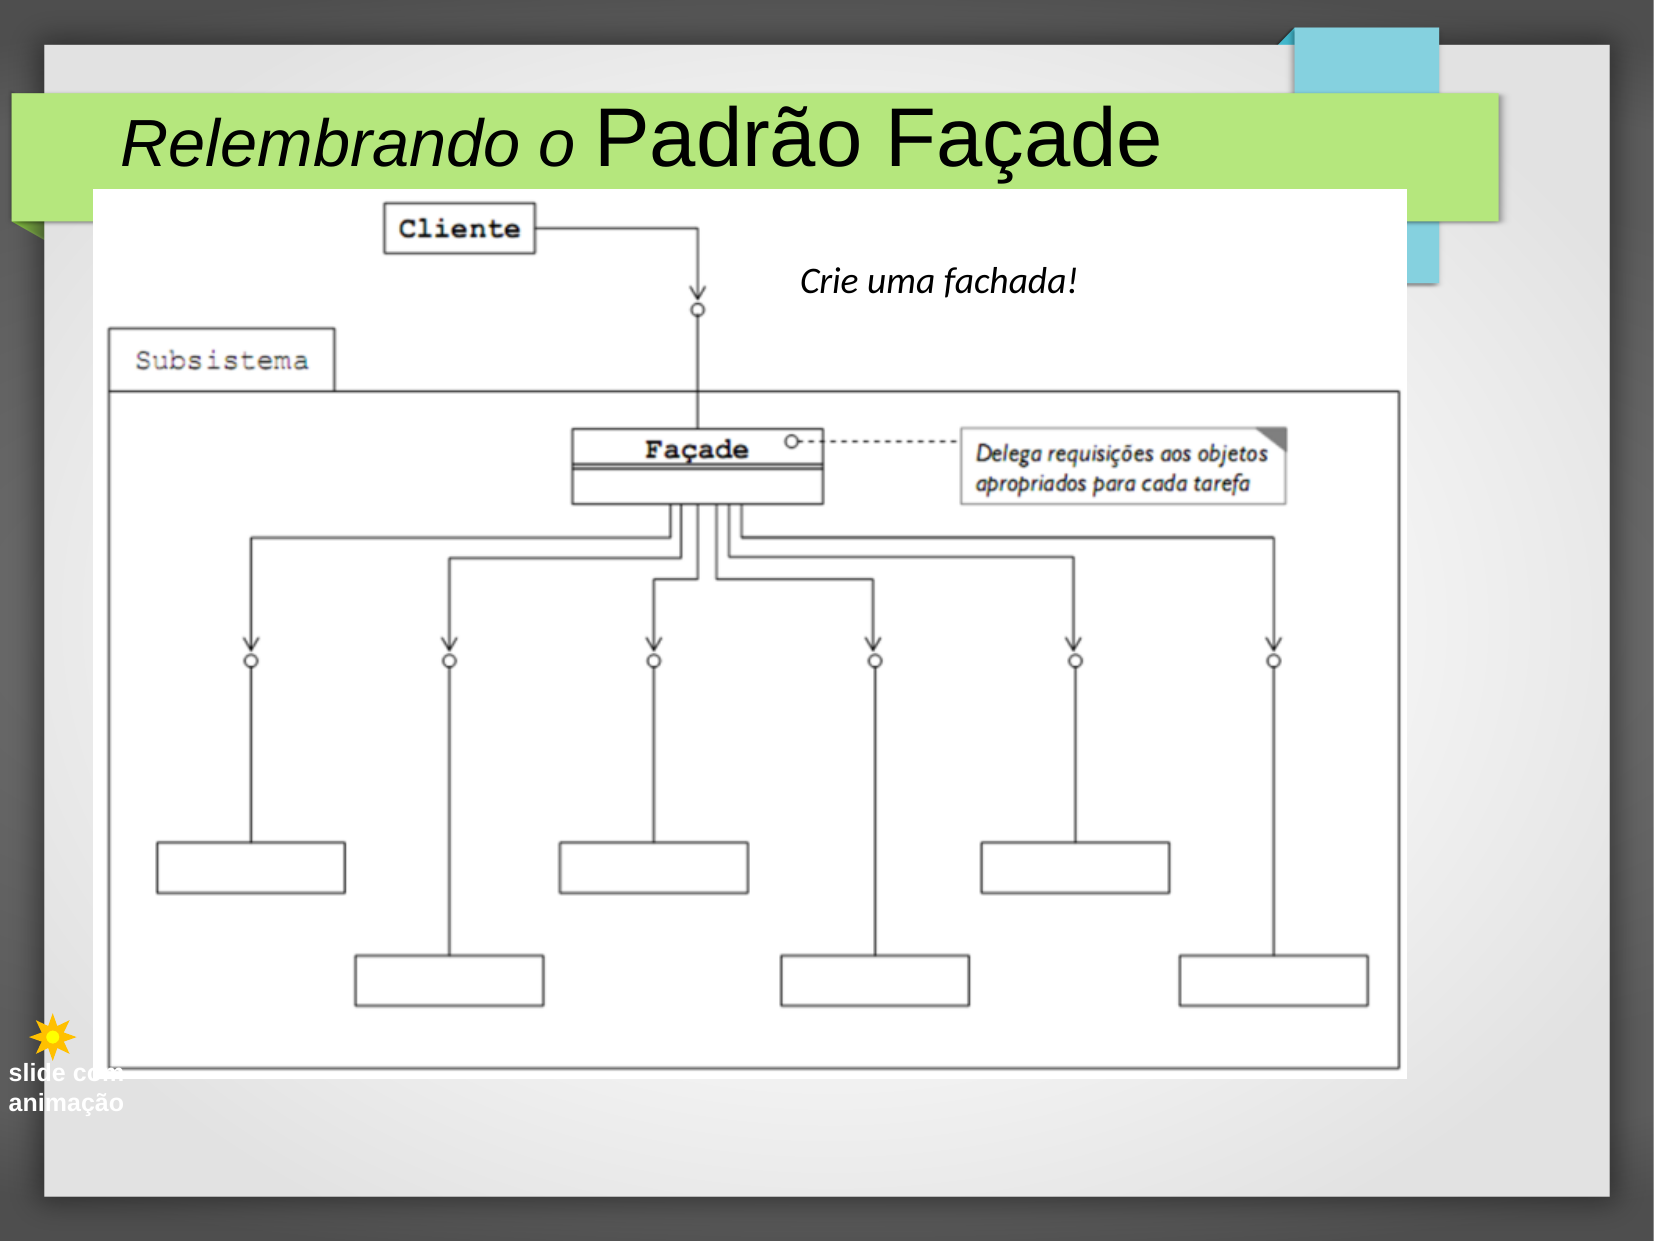

# Relembrando o Padrão Façade
Crie uma fachada!
Cliente precisa saber muitos detalhes do subsistema para utilizá-lo!
slide com
animação